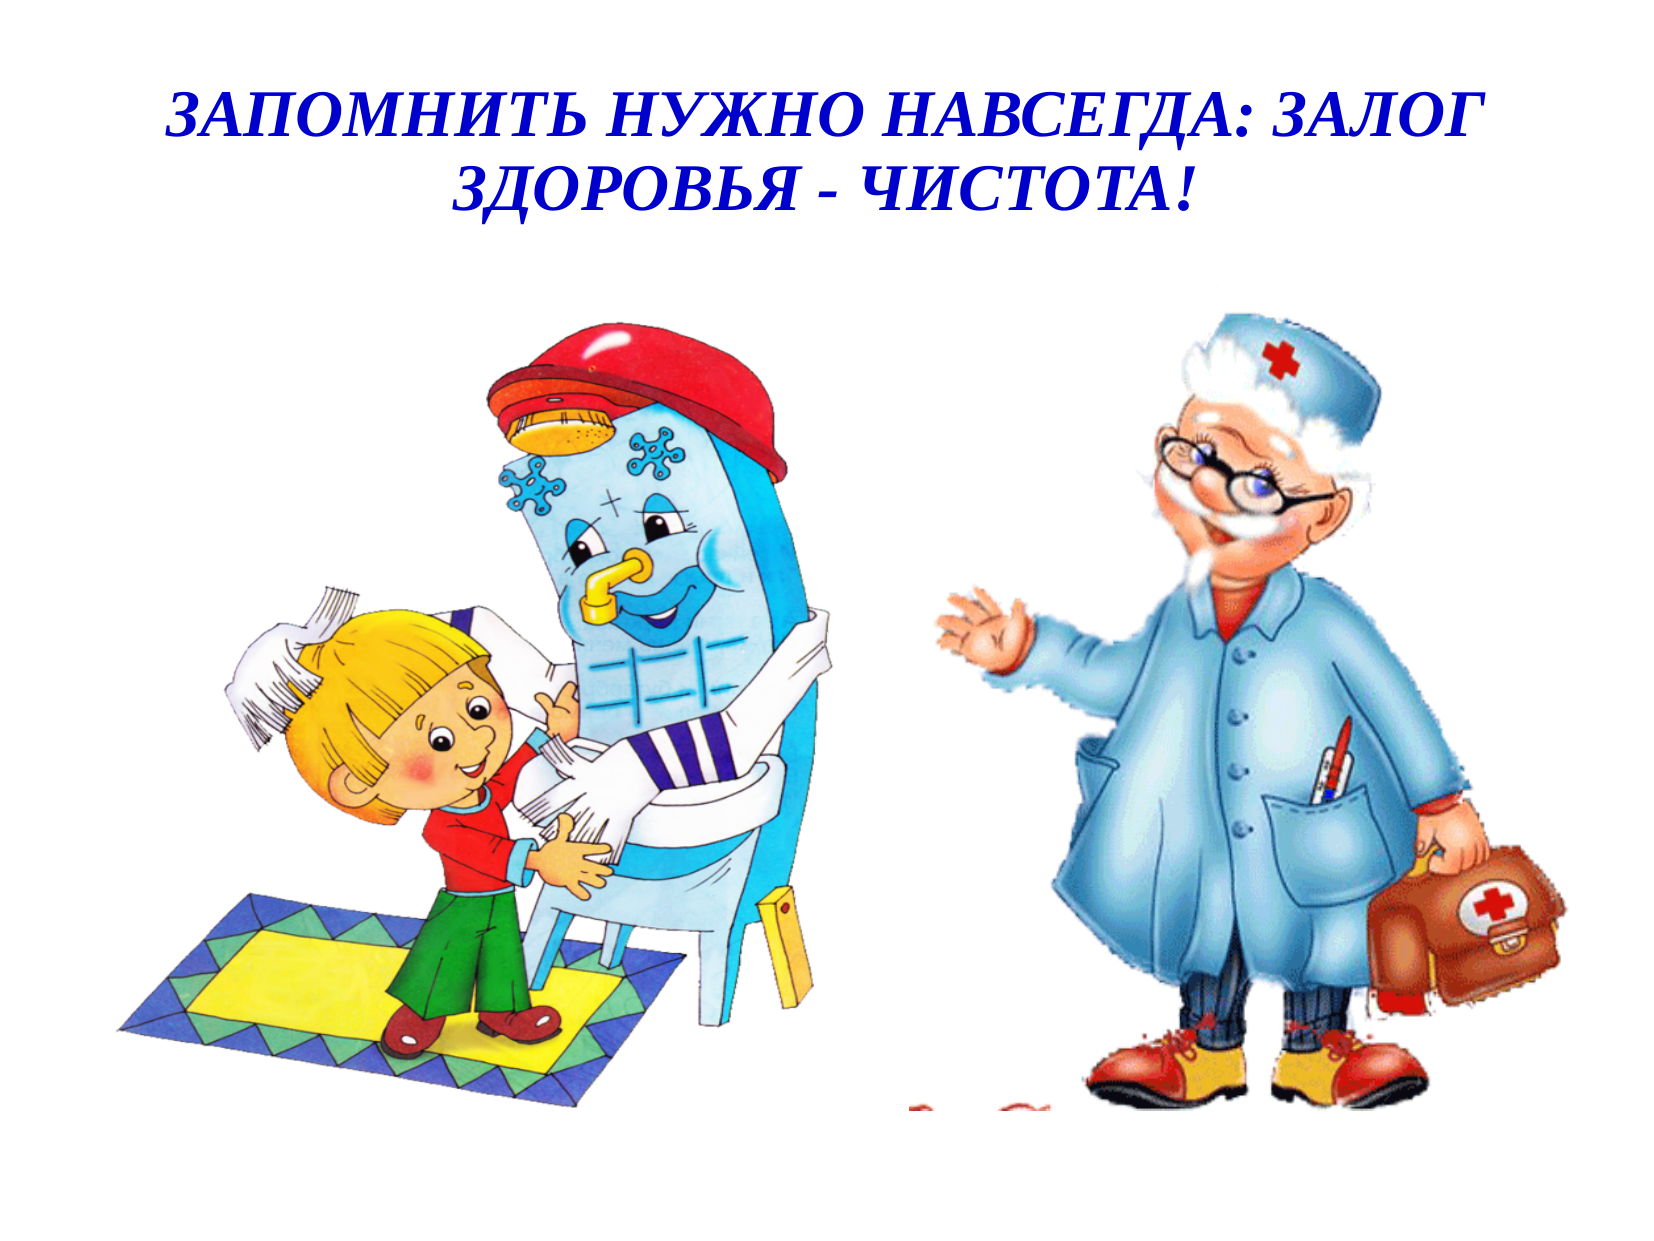

# ЗАПОМНИТЬ НУЖНО НАВСЕГДА: ЗАЛОГ ЗДОРОВЬЯ - ЧИСТОТА!